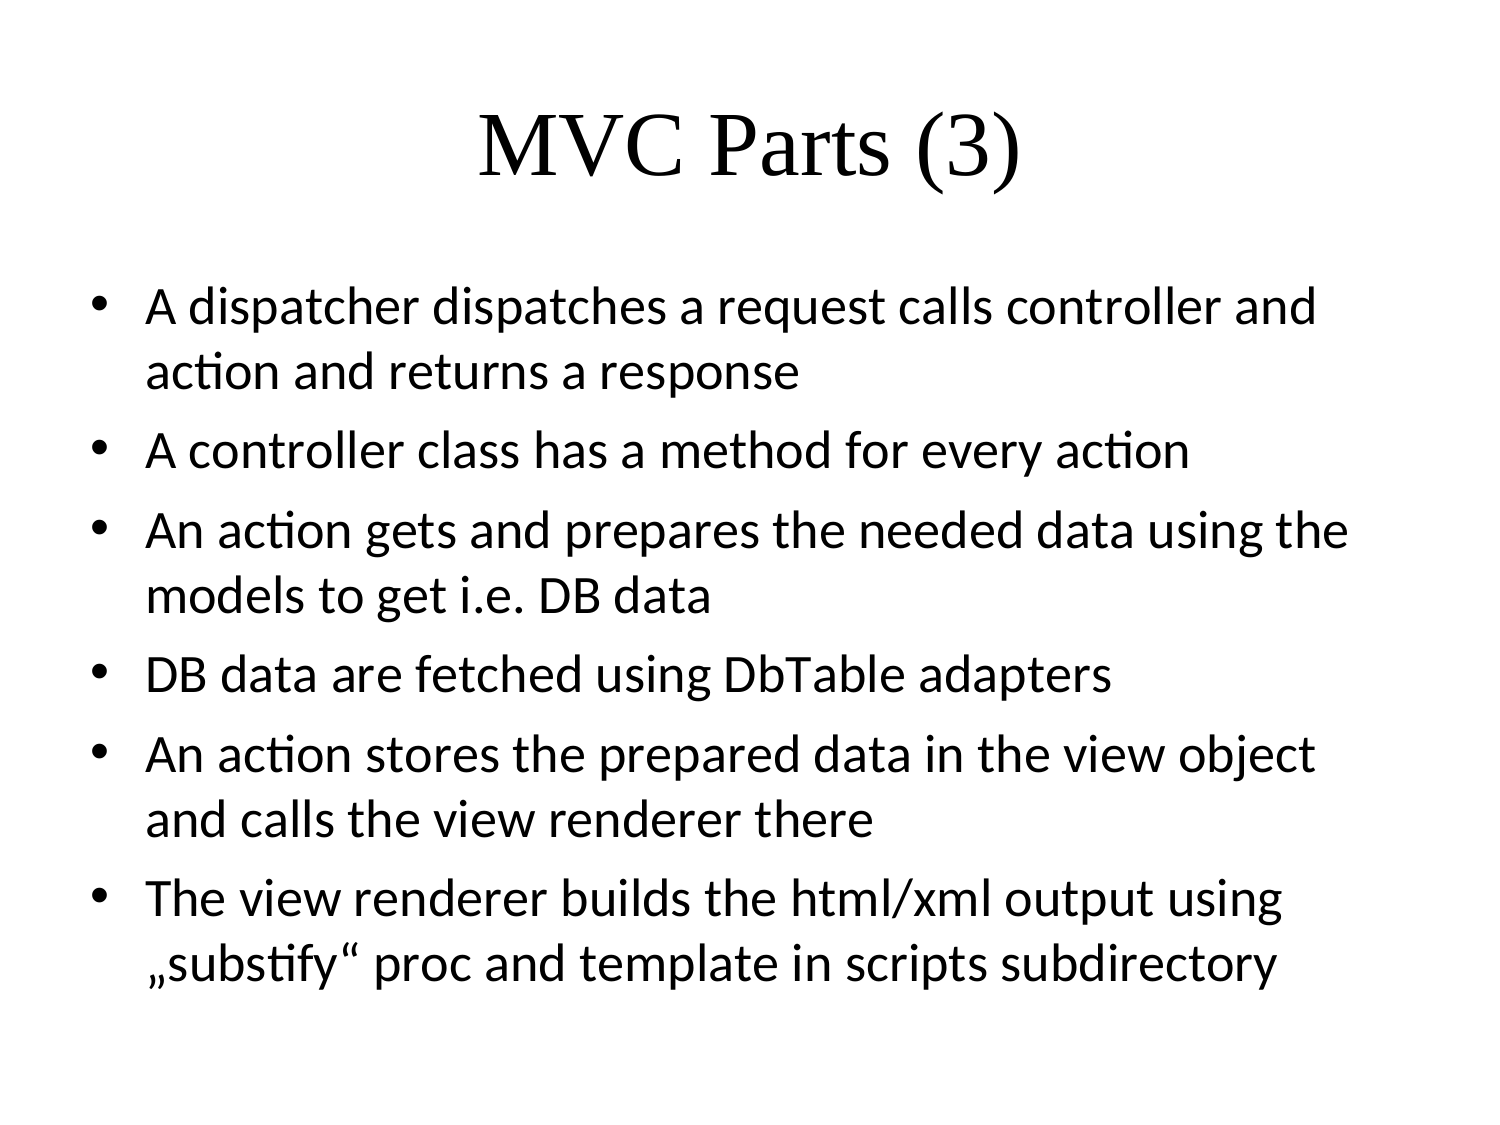

MVC Parts (3)‏
A dispatcher dispatches a request calls controller and action and returns a response
A controller class has a method for every action
An action gets and prepares the needed data using the models to get i.e. DB data
DB data are fetched using DbTable adapters
An action stores the prepared data in the view object and calls the view renderer there
The view renderer builds the html/xml output using „substify“ proc and template in scripts subdirectory